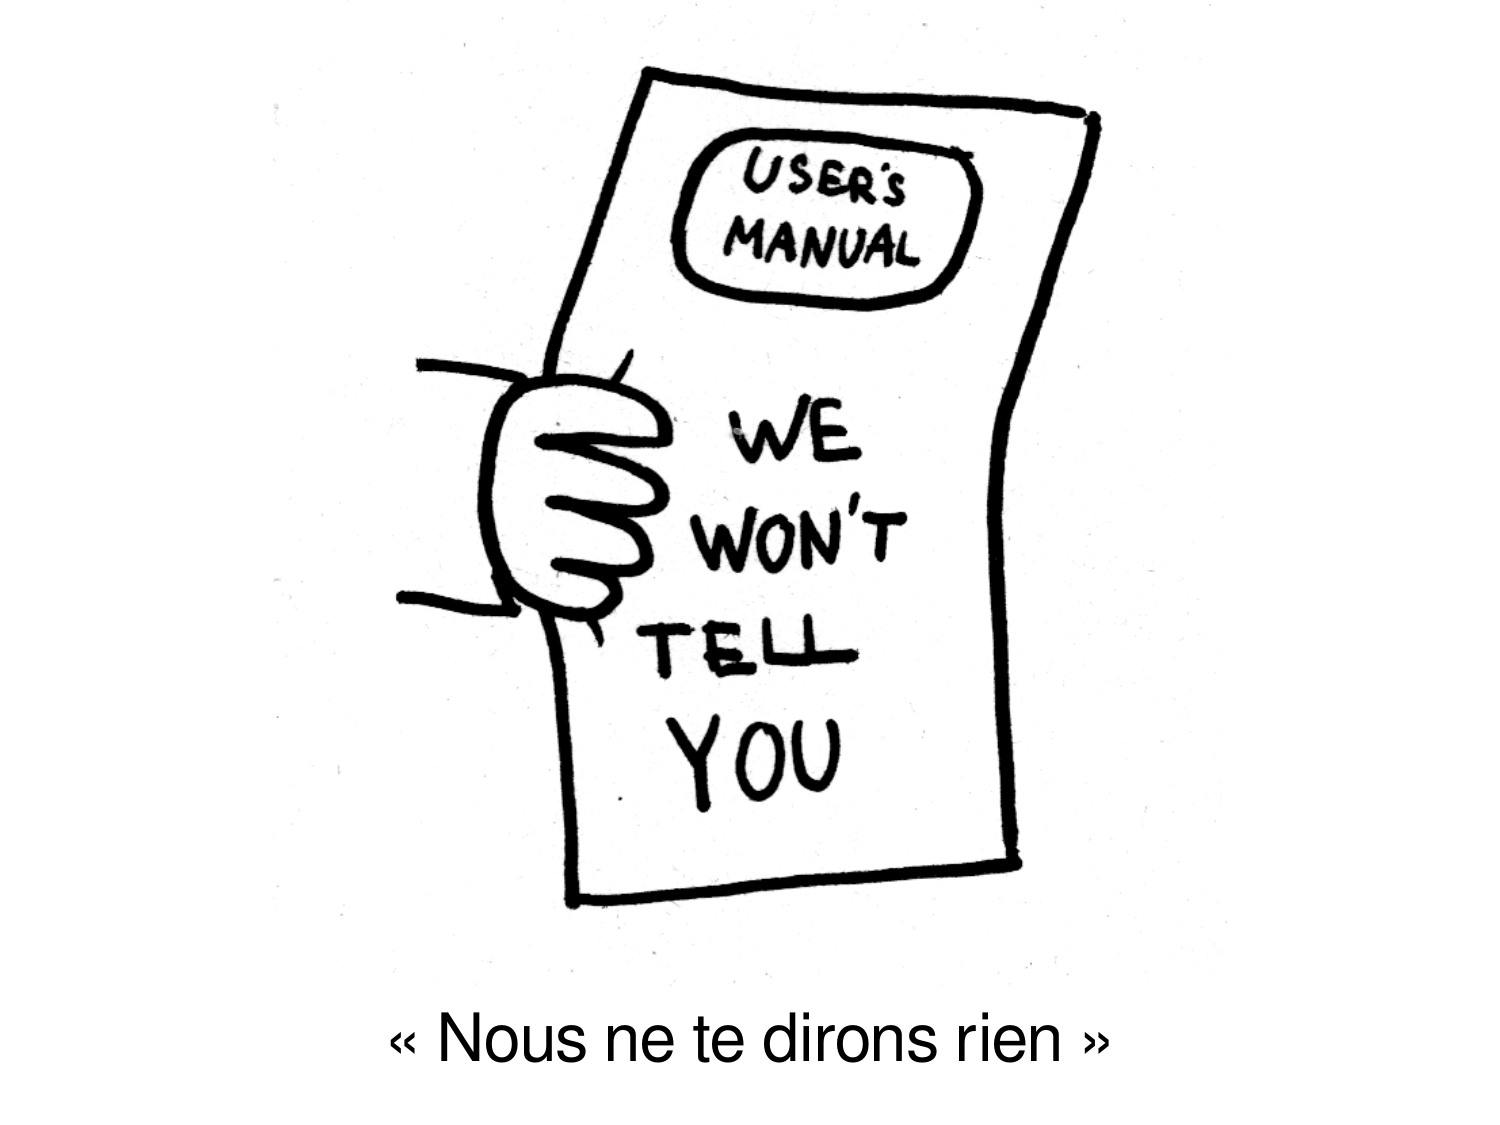

« Nous ne te dirons rien »